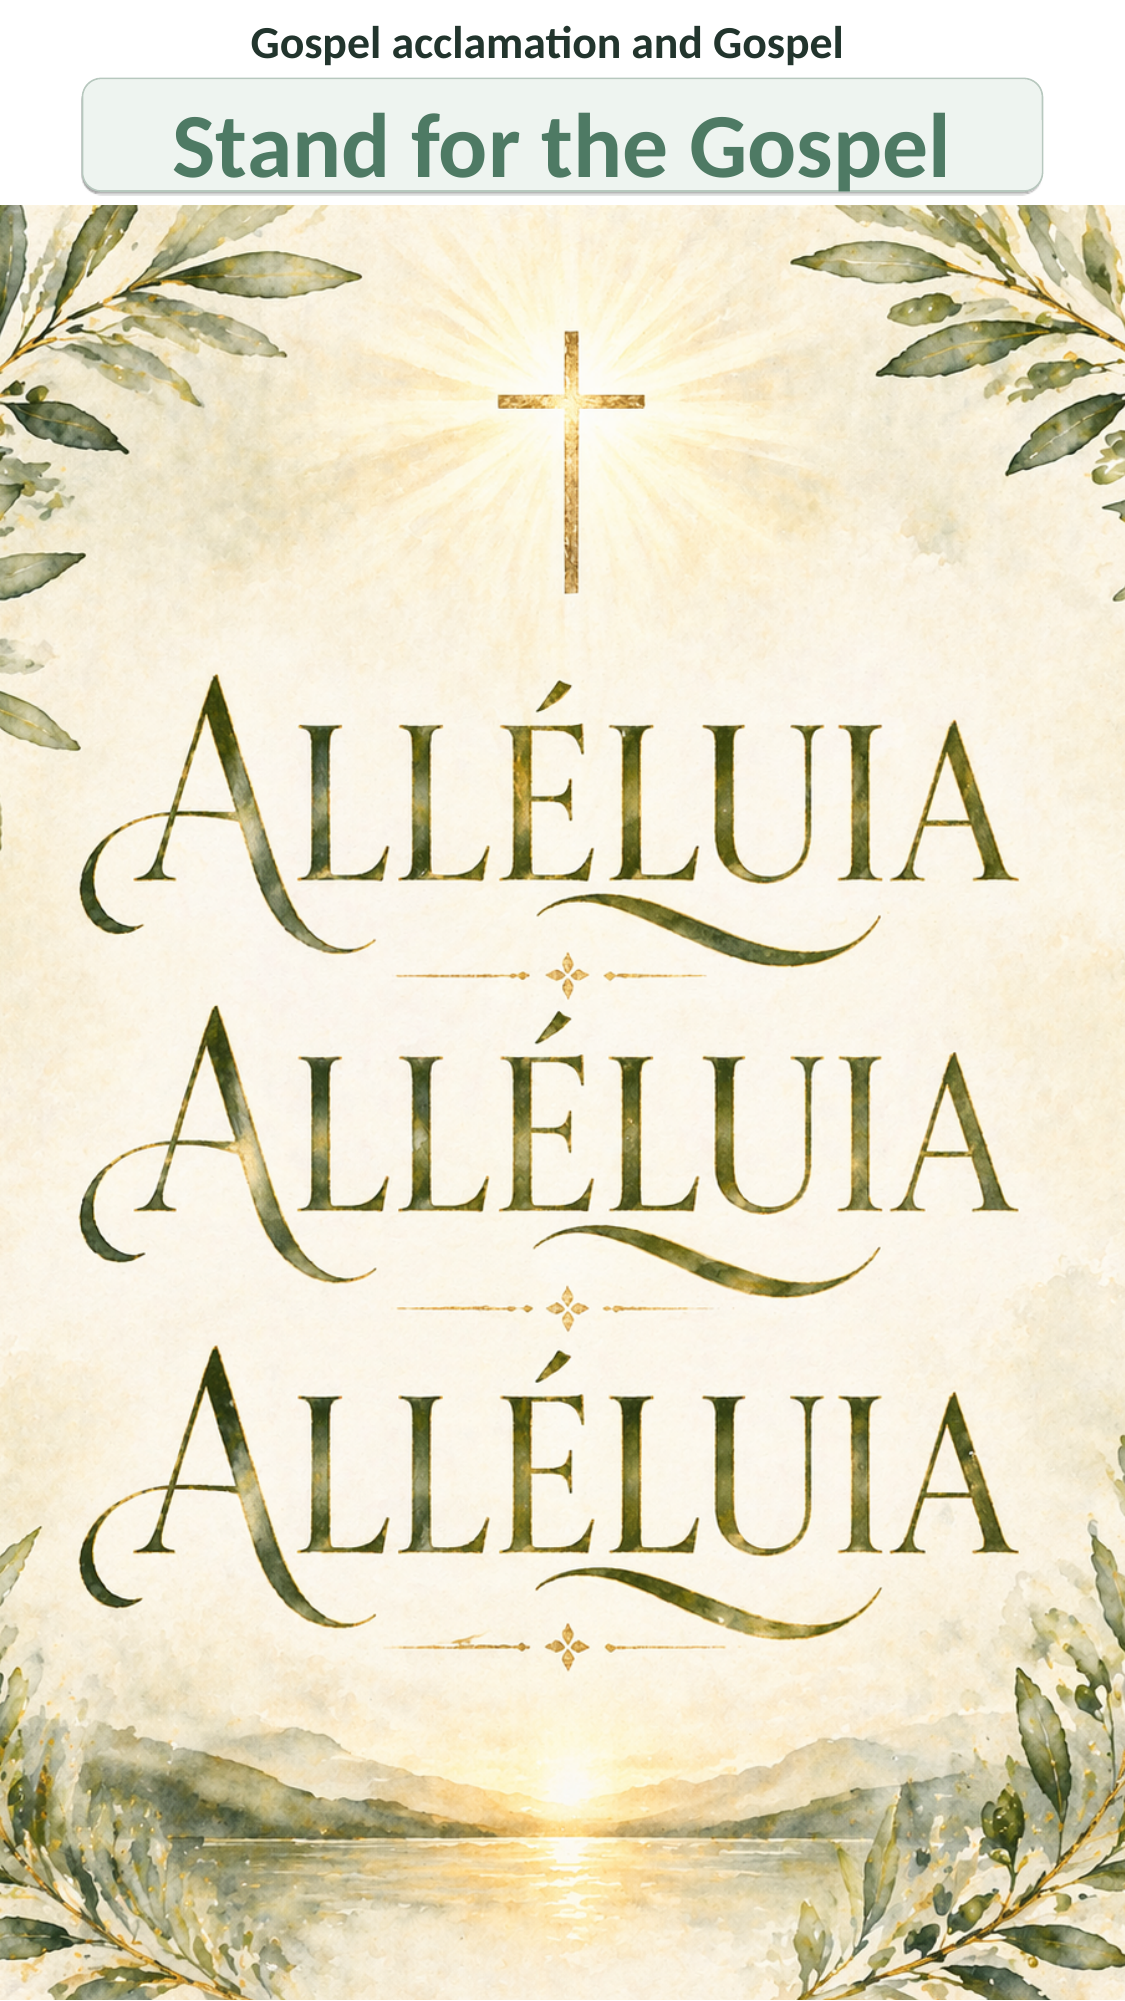

Gospel acclamation and Gospel
Stand for the Gospel
Gospel acclamation and Gospel
7/12